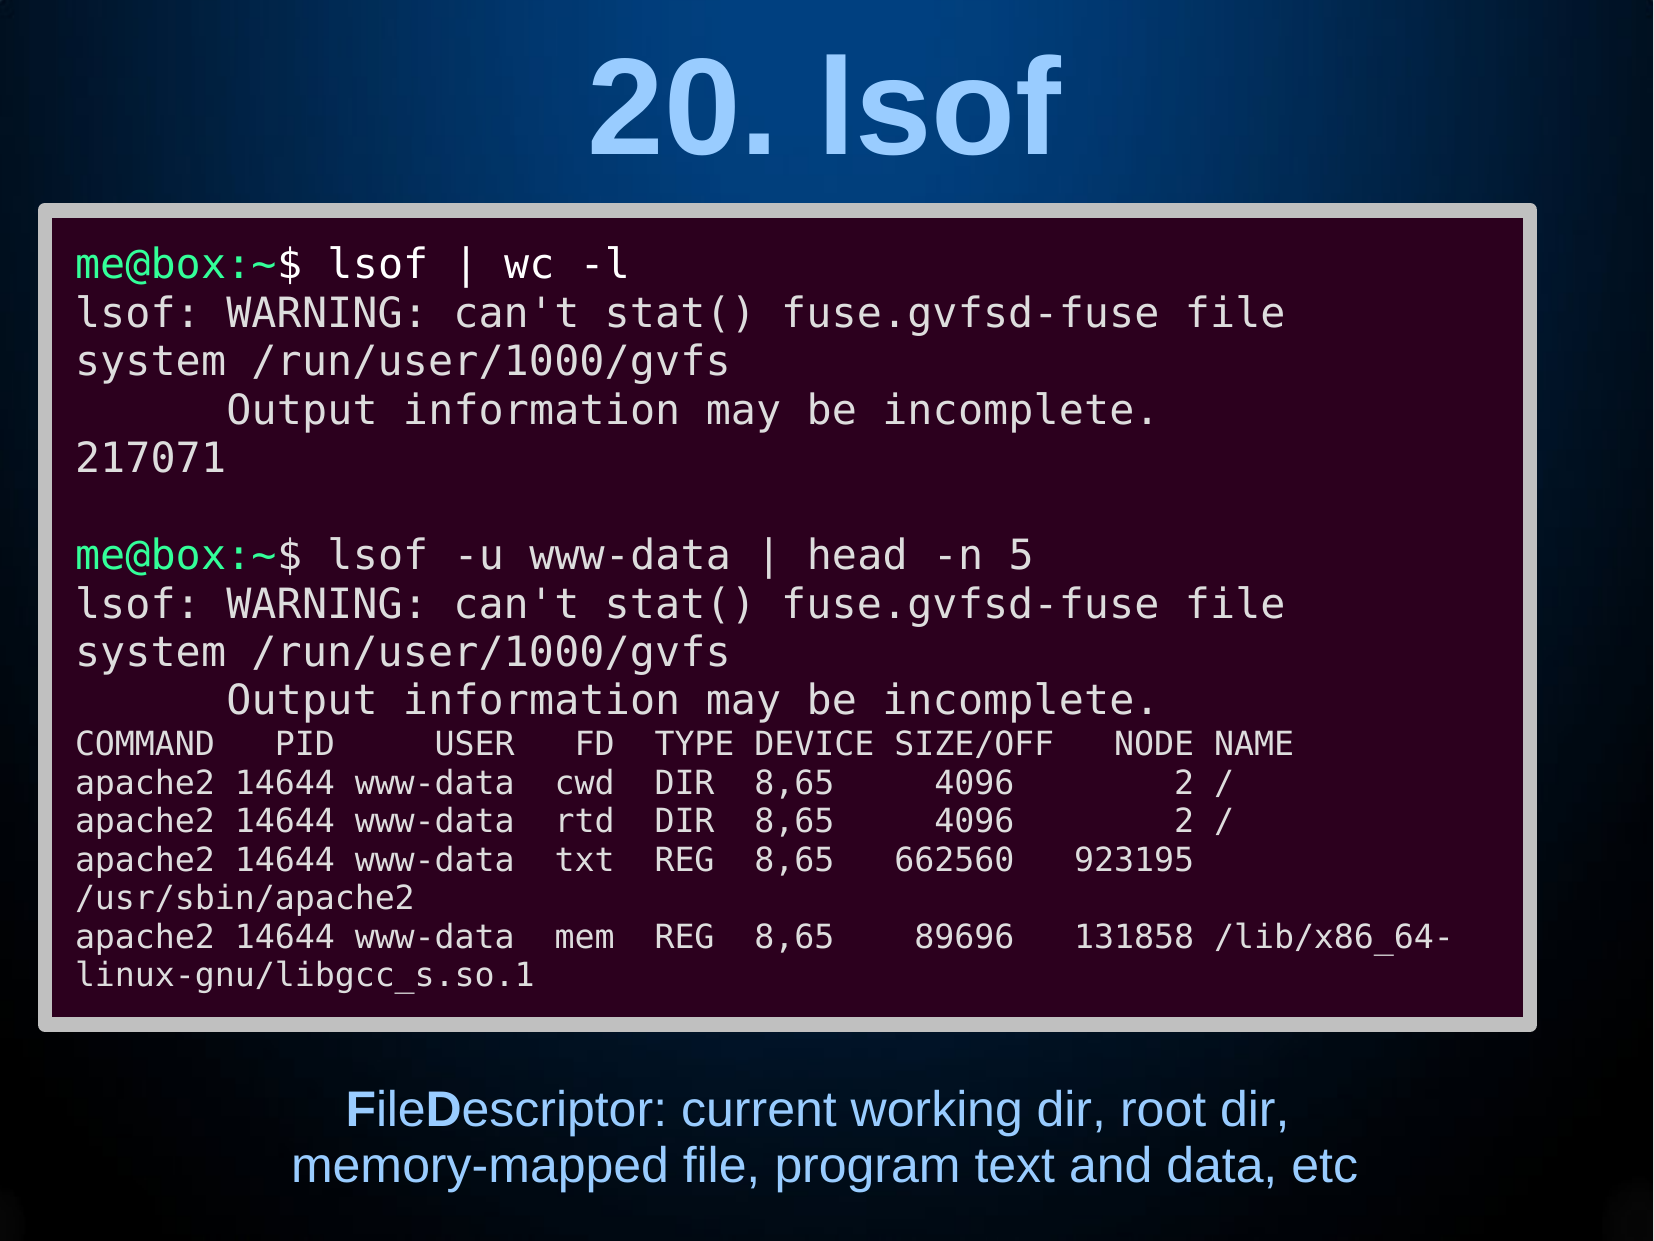

# 20. lsof
me@box:~$ lsof | wc -l
lsof: WARNING: can't stat() fuse.gvfsd-fuse file system /run/user/1000/gvfs
 Output information may be incomplete.
217071
me@box:~$ lsof -u www-data | head -n 5
lsof: WARNING: can't stat() fuse.gvfsd-fuse file system /run/user/1000/gvfs
 Output information may be incomplete.
COMMAND PID USER FD TYPE DEVICE SIZE/OFF NODE NAME
apache2 14644 www-data cwd DIR 8,65 4096 2 /
apache2 14644 www-data rtd DIR 8,65 4096 2 /
apache2 14644 www-data txt REG 8,65 662560 923195 /usr/sbin/apache2
apache2 14644 www-data mem REG 8,65 89696 131858 /lib/x86_64-linux-gnu/libgcc_s.so.1
FileDescriptor: current working dir, root dir,
memory-mapped file, program text and data, etc